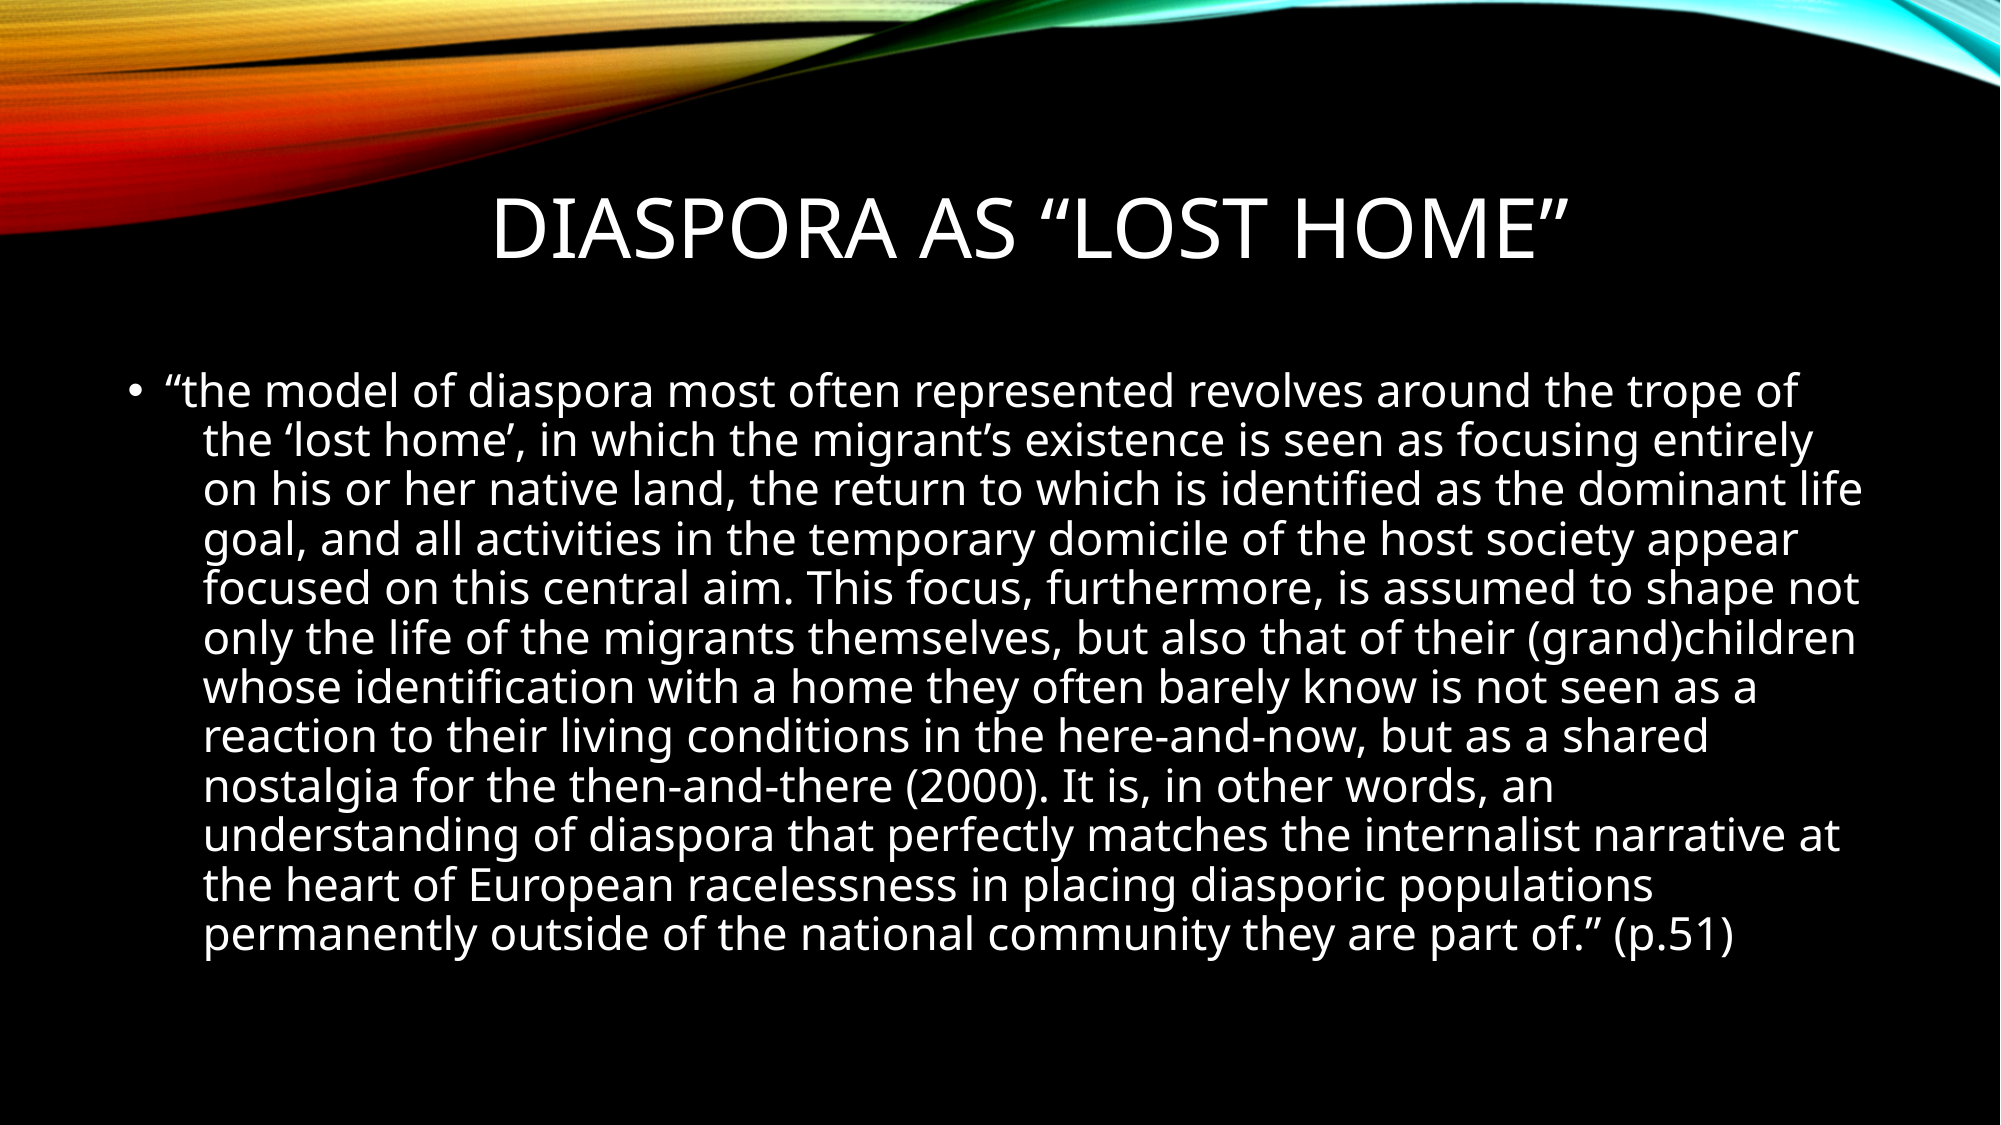

# Diaspora as “lost home”
“the model of diaspora most often represented revolves around the trope of the ‘lost home’, in which the migrant’s existence is seen as focusing entirely on his or her native land, the return to which is identified as the dominant life goal, and all activities in the temporary domicile of the host society appear focused on this central aim. This focus, furthermore, is assumed to shape not only the life of the migrants themselves, but also that of their (grand)children whose identification with a home they often barely know is not seen as a reaction to their living conditions in the here-and-now, but as a shared nostalgia for the then-and-there (2000). It is, in other words, an understanding of diaspora that perfectly matches the internalist narrative at the heart of European racelessness in placing diasporic populations permanently outside of the national community they are part of.” (p.51)